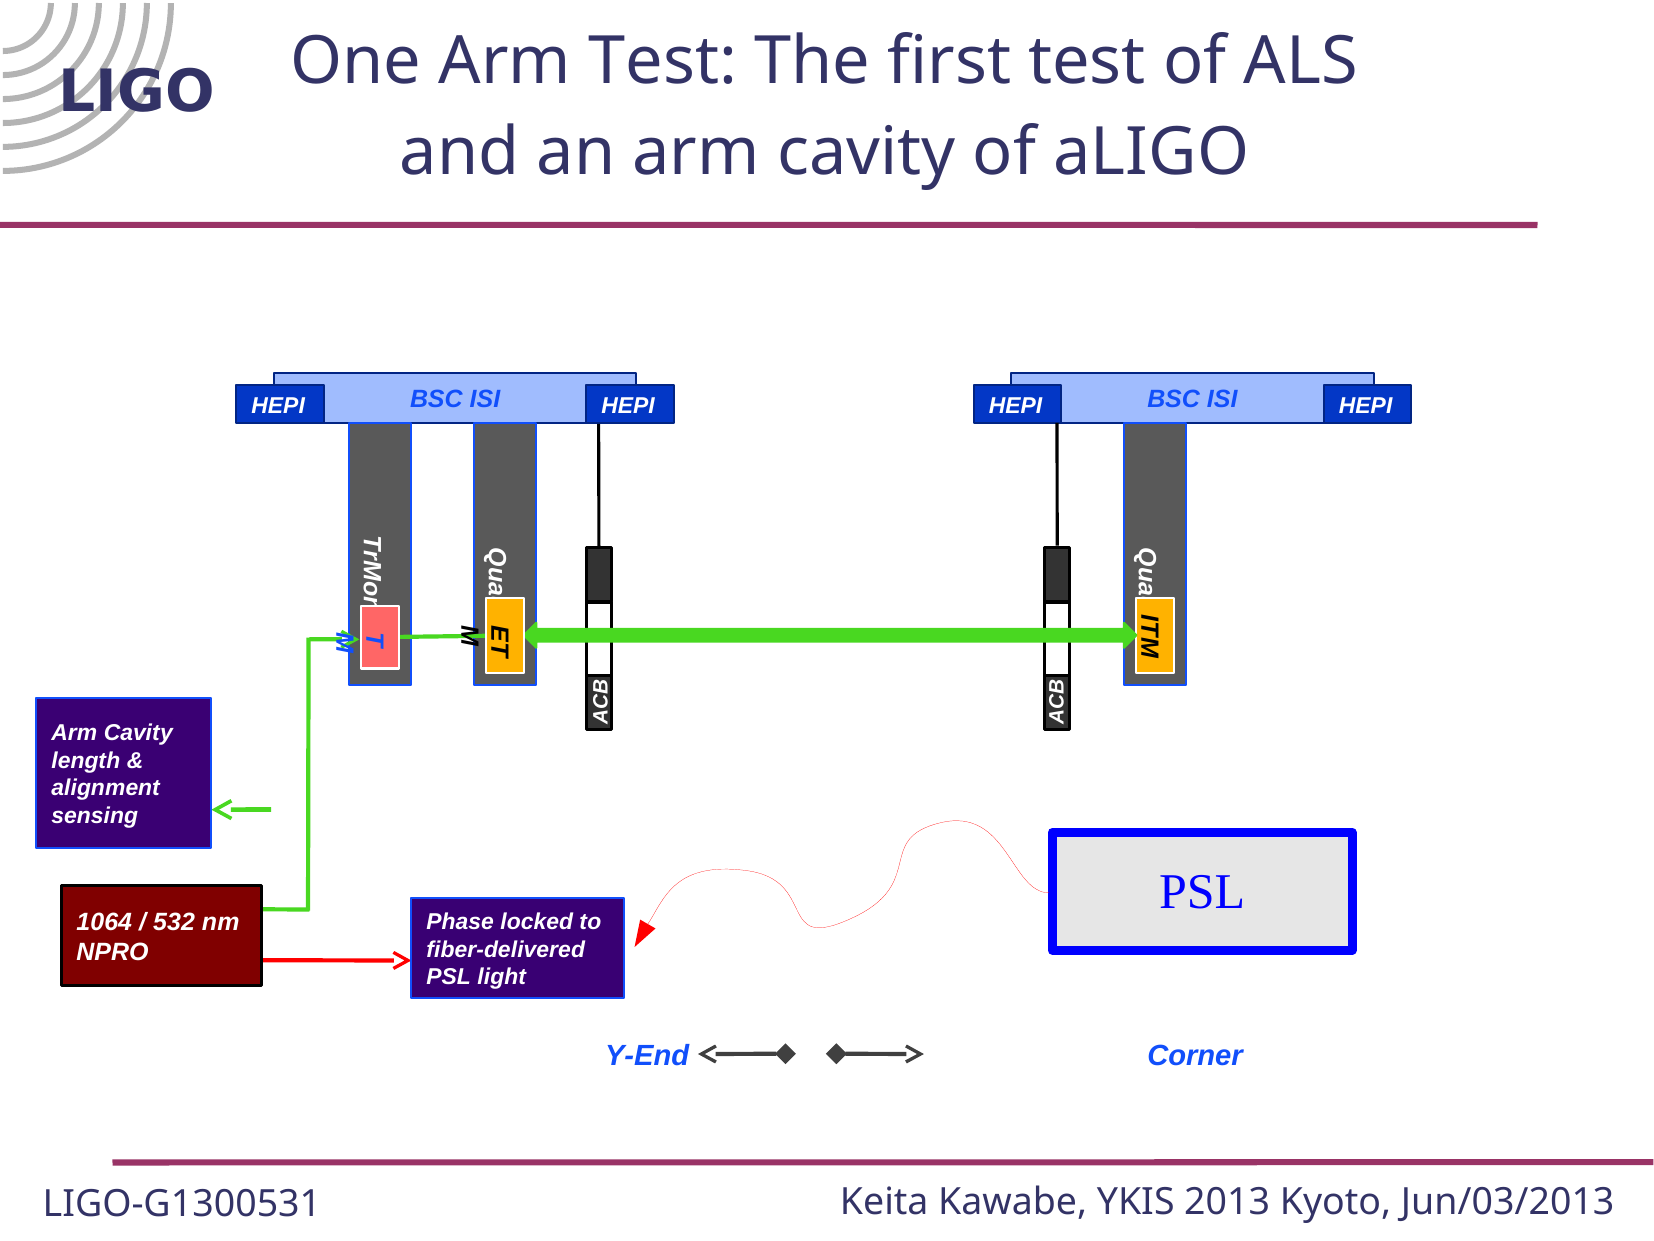

# One Arm Test: The first test of ALS and an arm cavity of aLIGO
BSC ISI
BSC ISI
HEPI
HEPI
HEPI
HEPI
TrMon SUS
Quad SUS
Quad SUS
ETM
ITM
TM
ACB
ACB
Arm Cavity length & alignment sensing
PSL
1064 / 532 nm NPRO
Phase locked to fiber-delivered PSL light
Y-End
Corner